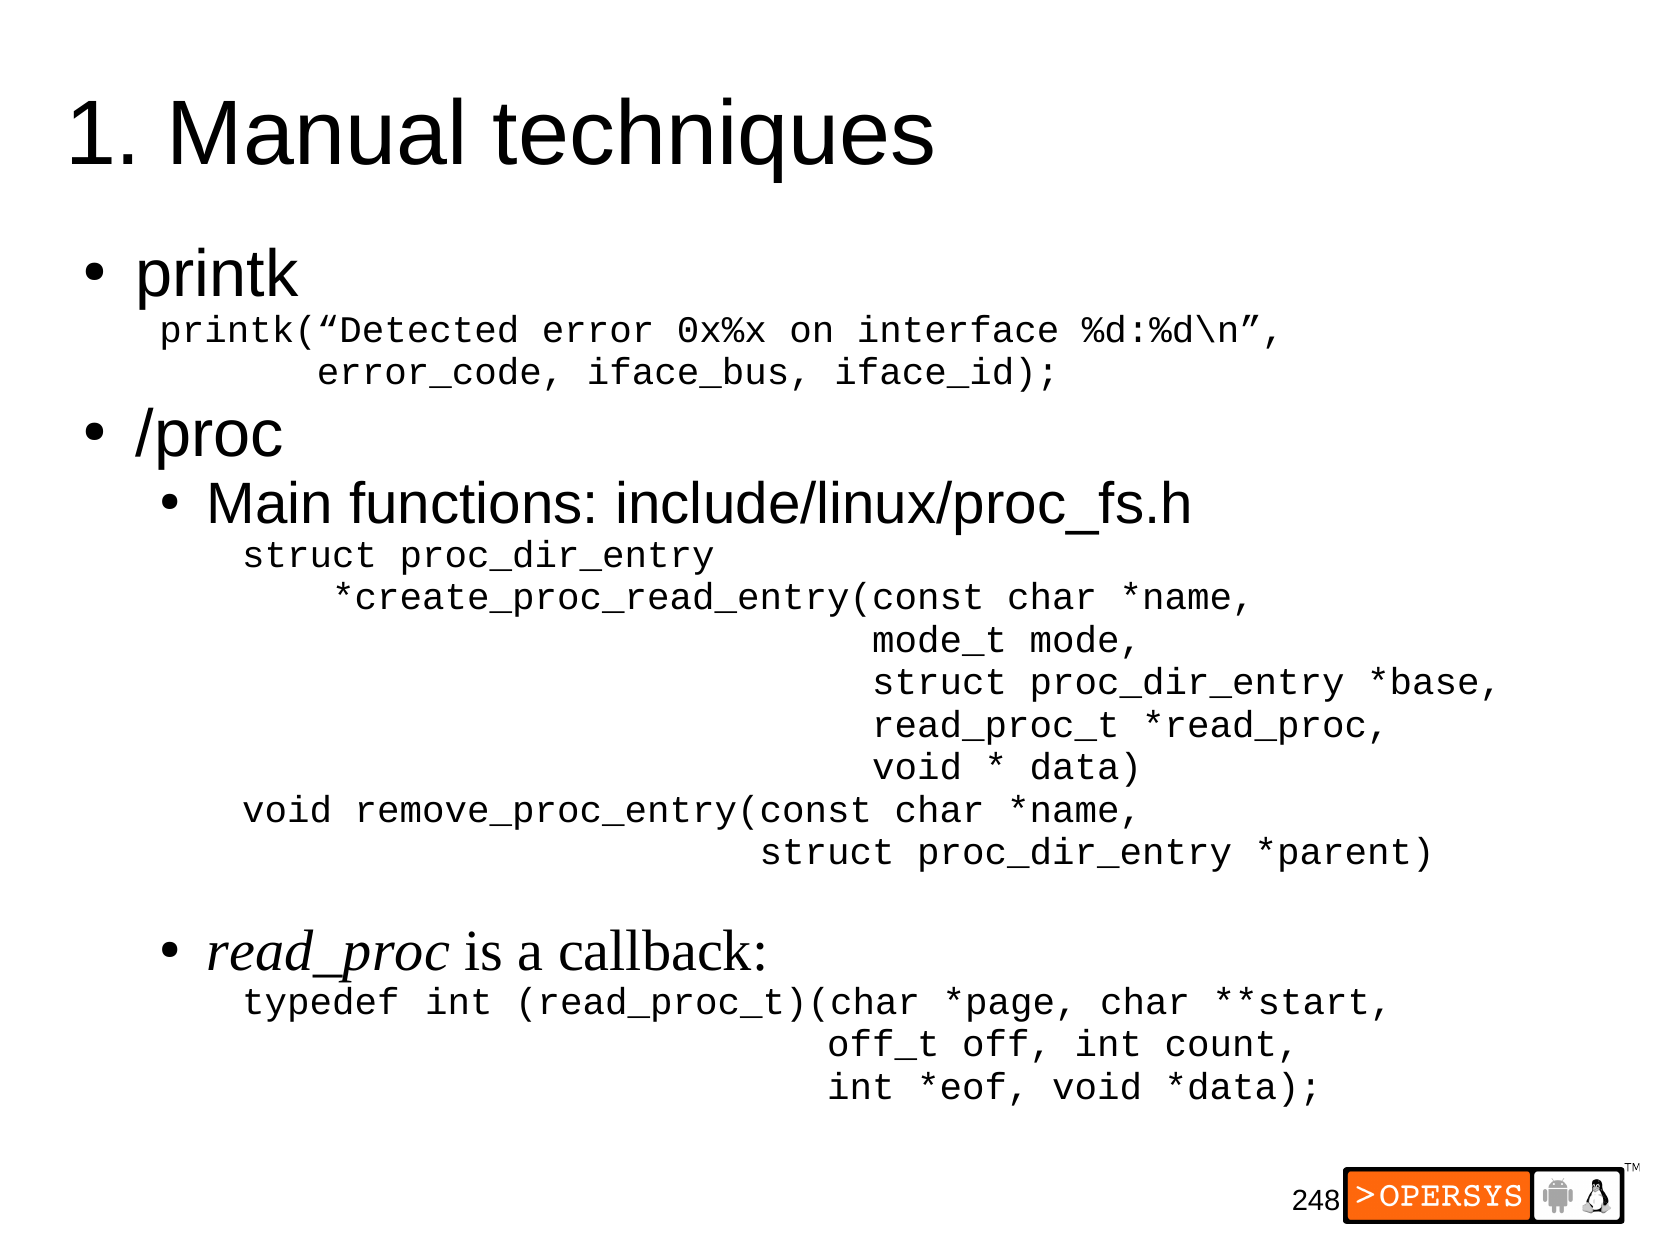

# 1. Manual techniques
printk
printk(“Detected error 0x%x on interface %d:%d\n”,
 error_code, iface_bus, iface_id);
/proc
Main functions: include/linux/proc_fs.h
struct proc_dir_entry
 *create_proc_read_entry(const char *name,
 mode_t mode,
 struct proc_dir_entry *base,
 read_proc_t *read_proc,
 void * data)
void remove_proc_entry(const char *name,
 struct proc_dir_entry *parent)
read_proc is a callback:
typedef	int (read_proc_t)(char *page, char **start,
 off_t off, int count,
 int *eof, void *data);